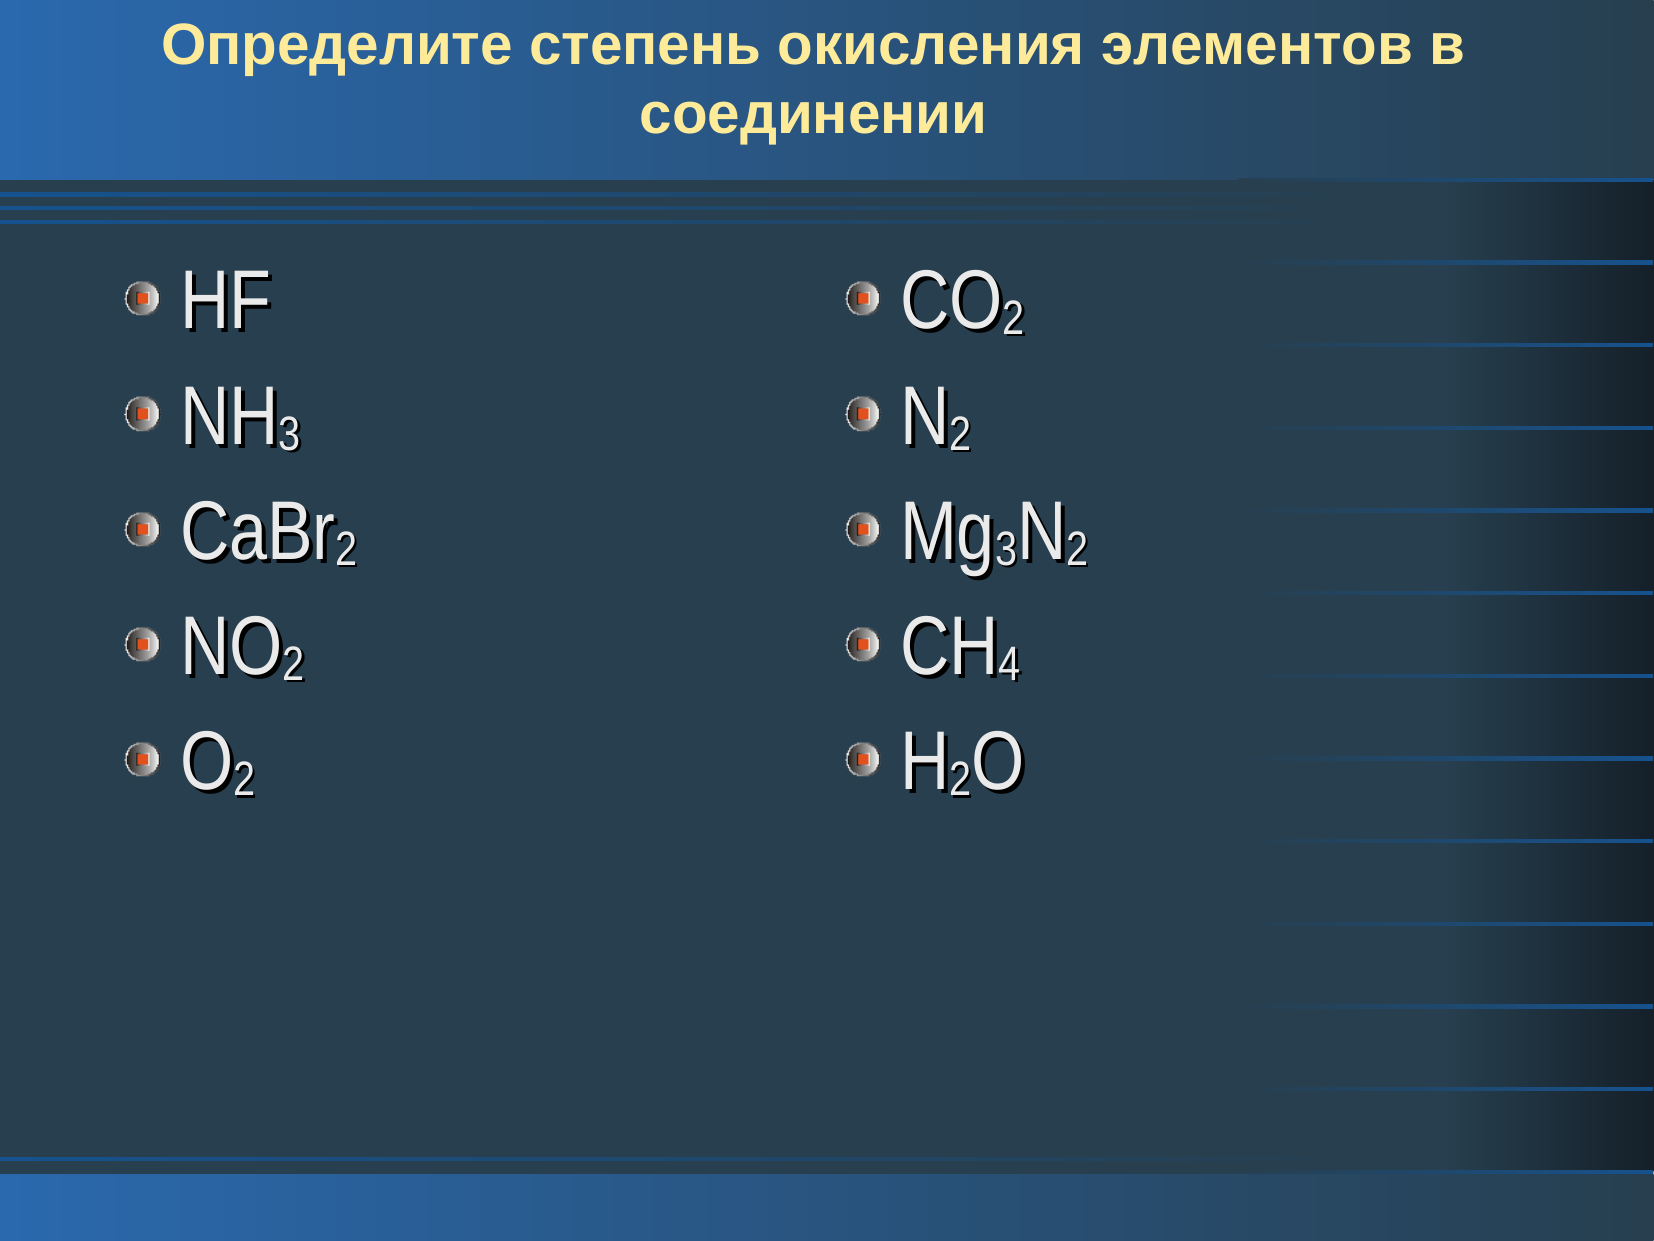

# Определите степень окисления элементов в соединении
HF
NH3
CaBr2
NO2
O2
CO2
N2
Mg3N2
CH4
H2O